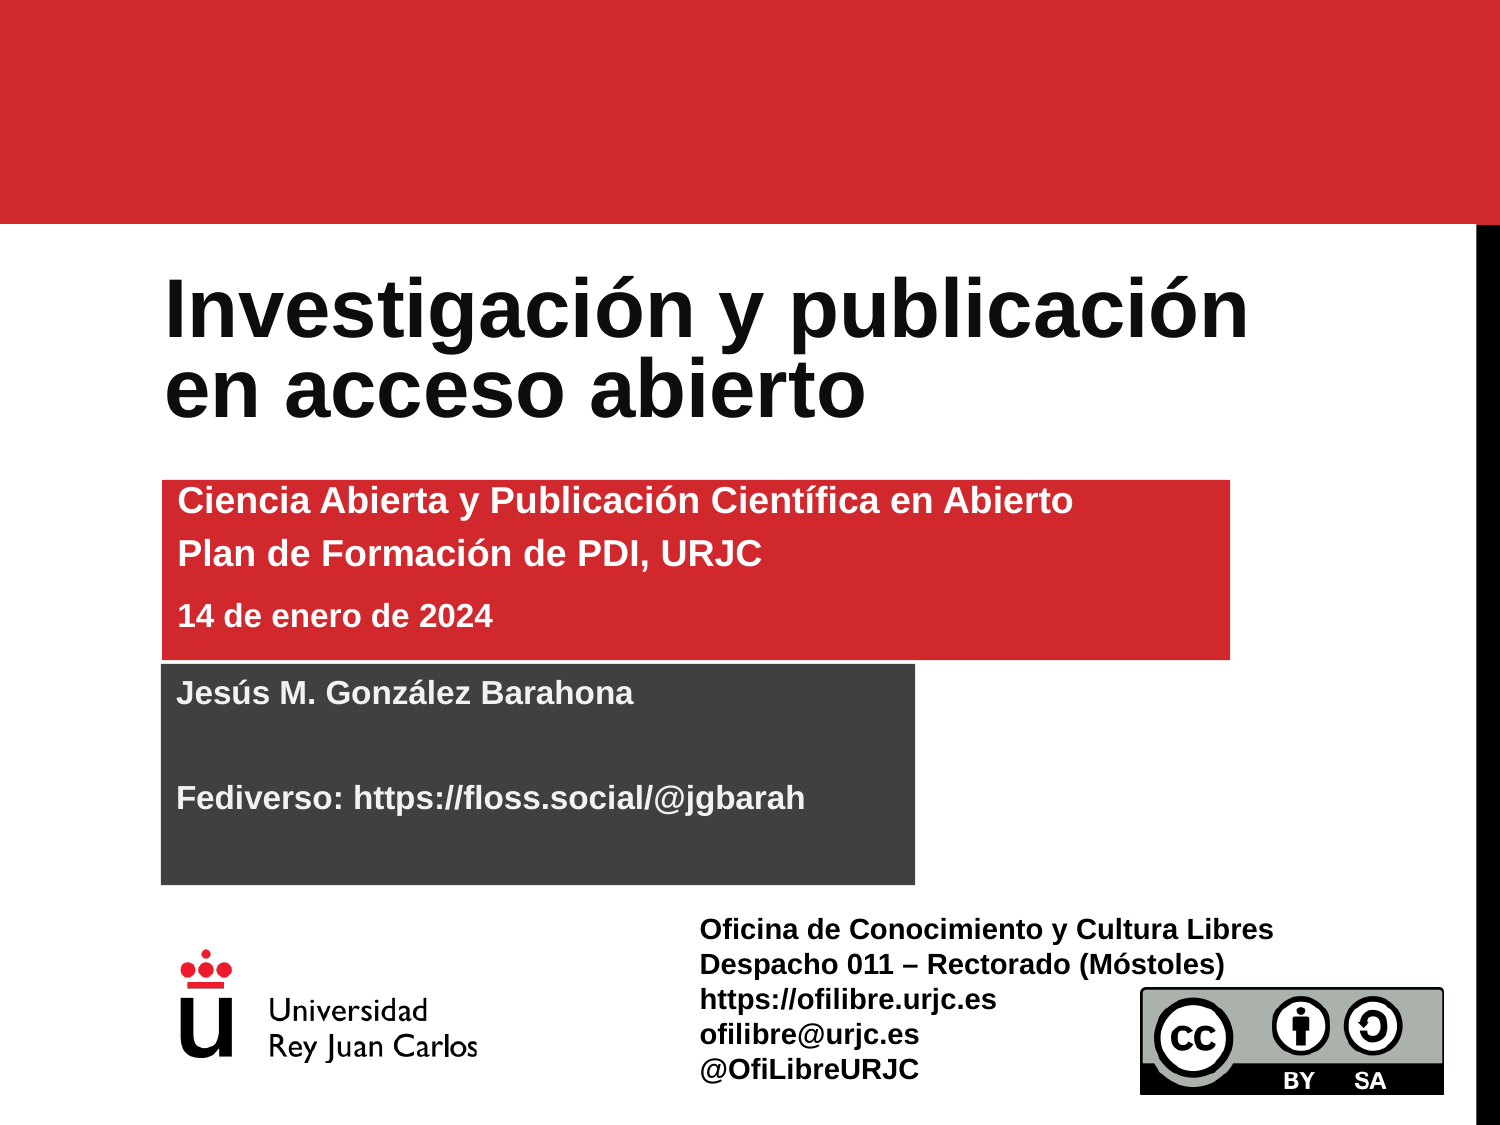

Investigación y publicación en acceso abierto
Ciencia Abierta y Publicación Científica en Abierto
Plan de Formación de PDI, URJC
14 de enero de 2024
Jesús M. González Barahona
Fediverso: https://floss.social/@jgbarah
Oficina de Conocimiento y Cultura Libres
Despacho 011 – Rectorado (Móstoles)
https://ofilibre.urjc.es
ofilibre@urjc.es
@OfiLibreURJC